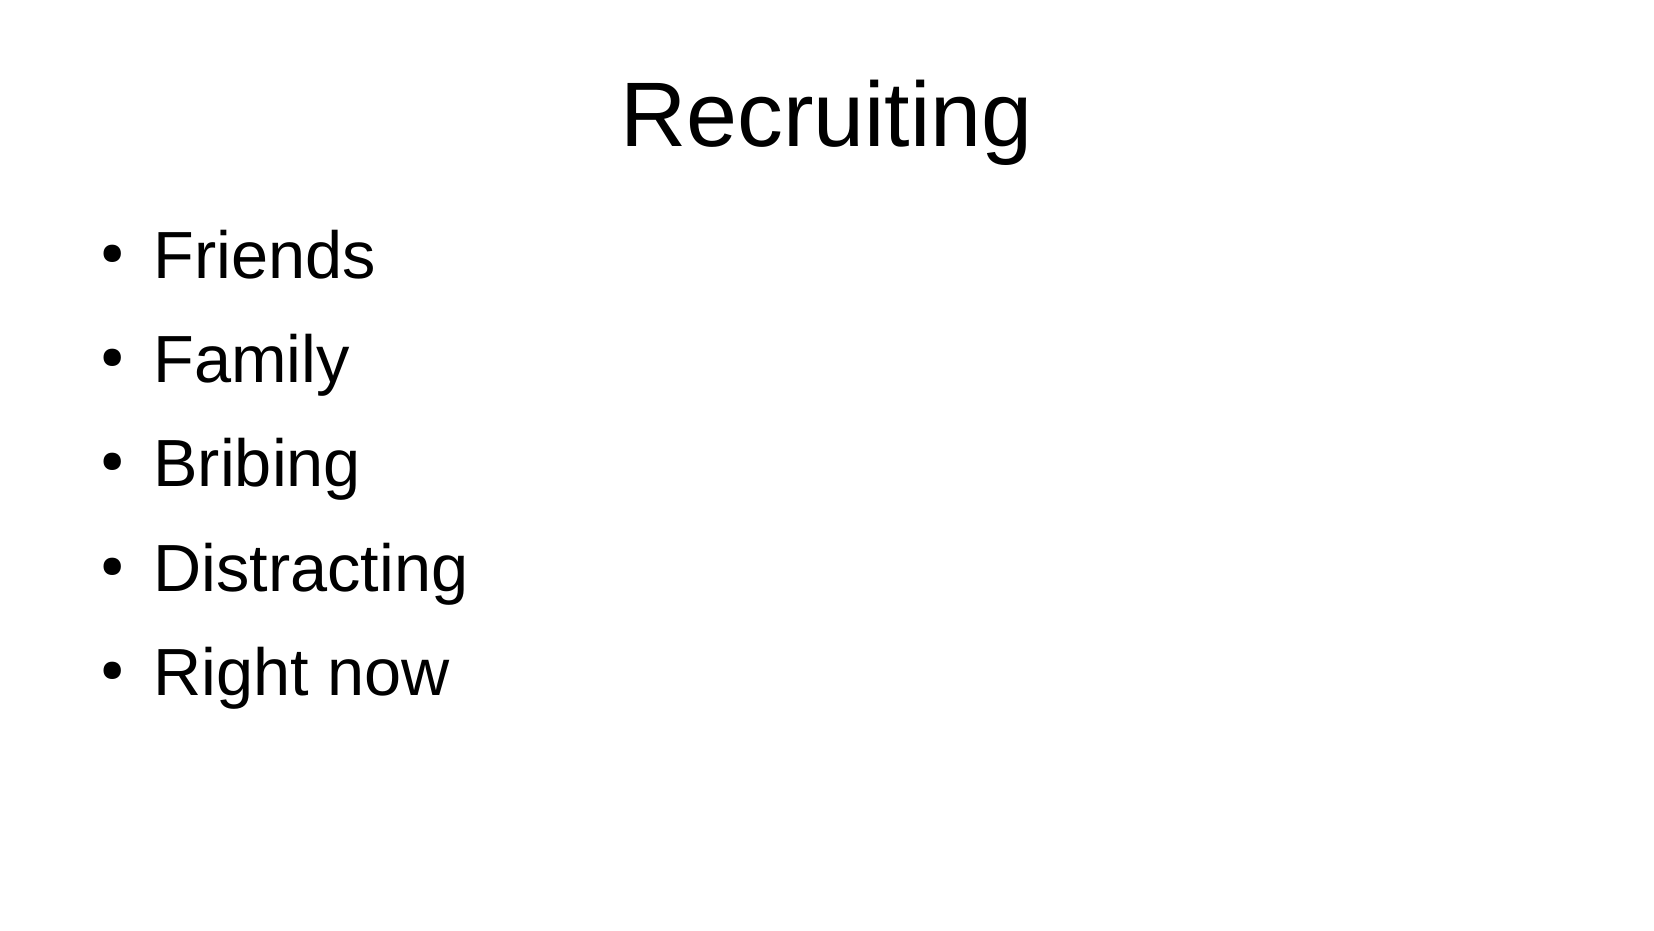

# Recruiting
Friends
Family
Bribing
Distracting
Right now